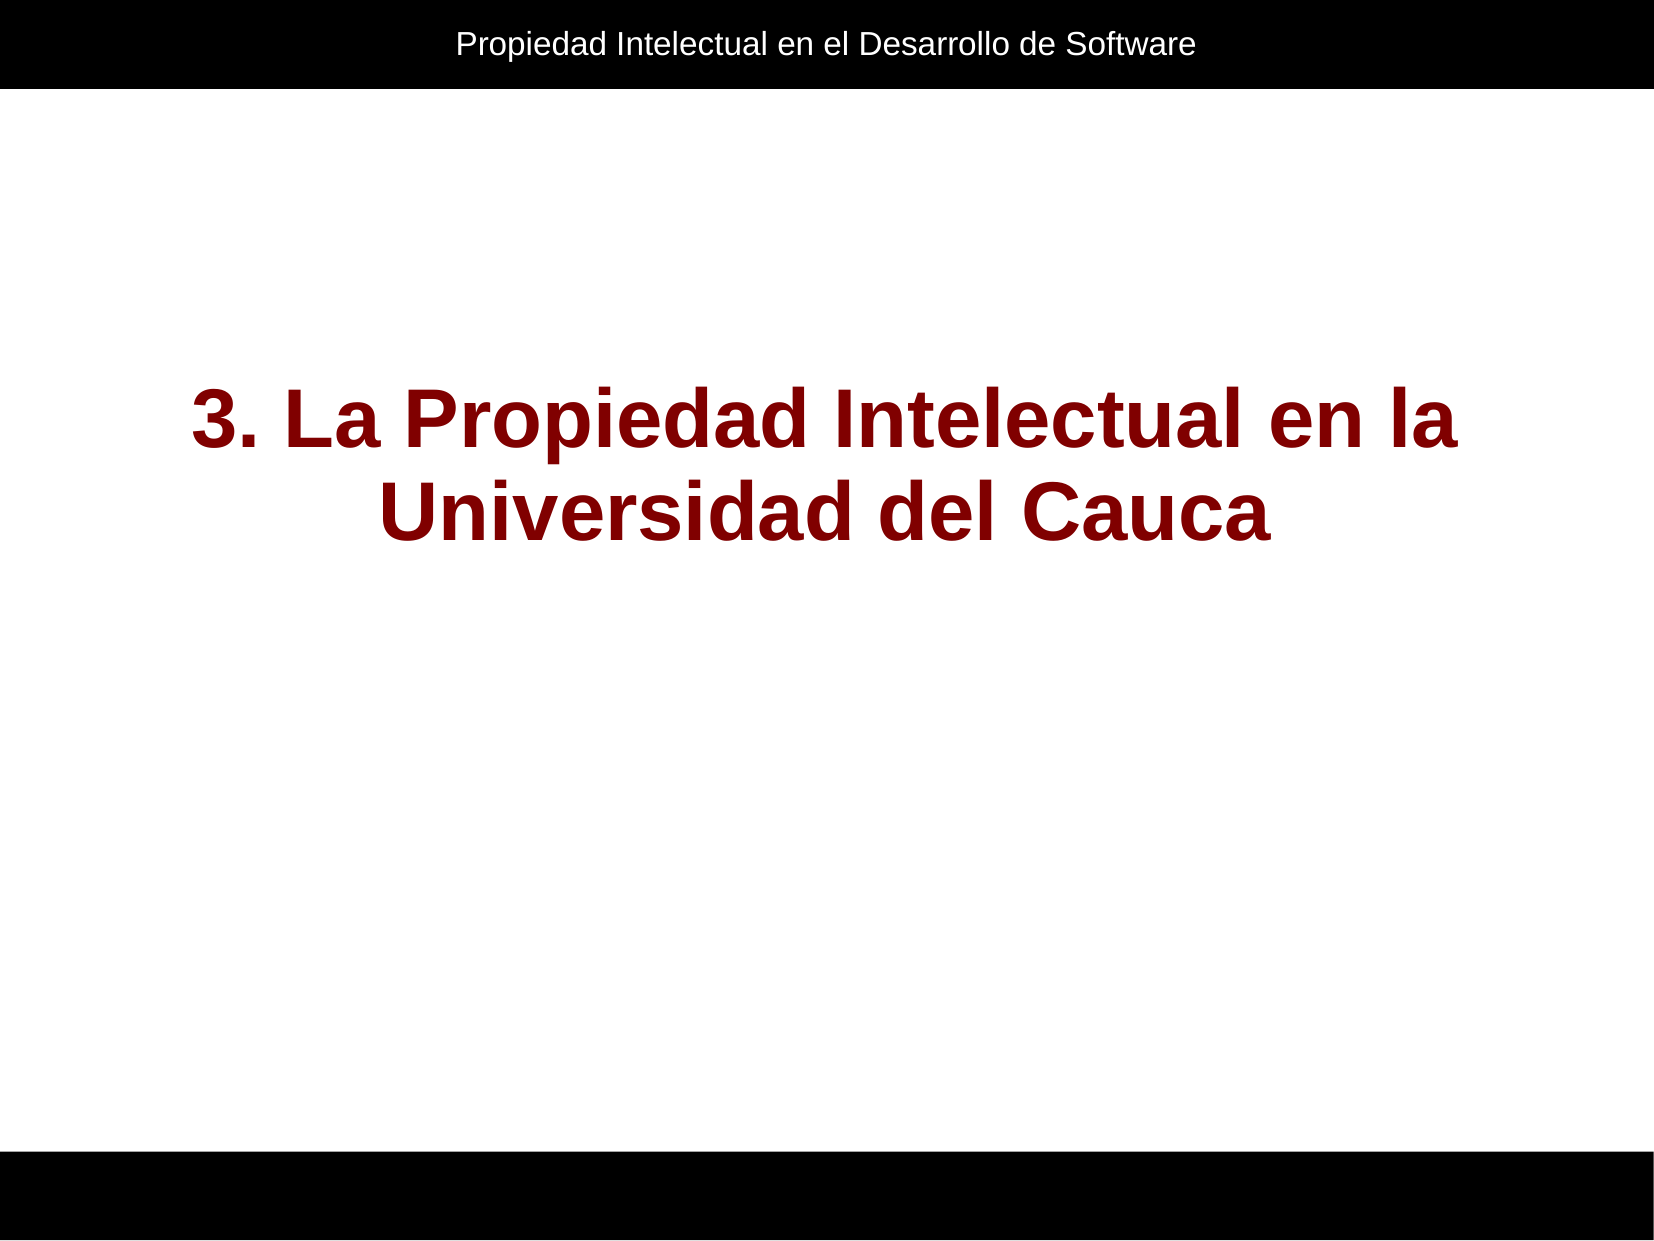

# 3. La Propiedad Intelectual en la Universidad del Cauca